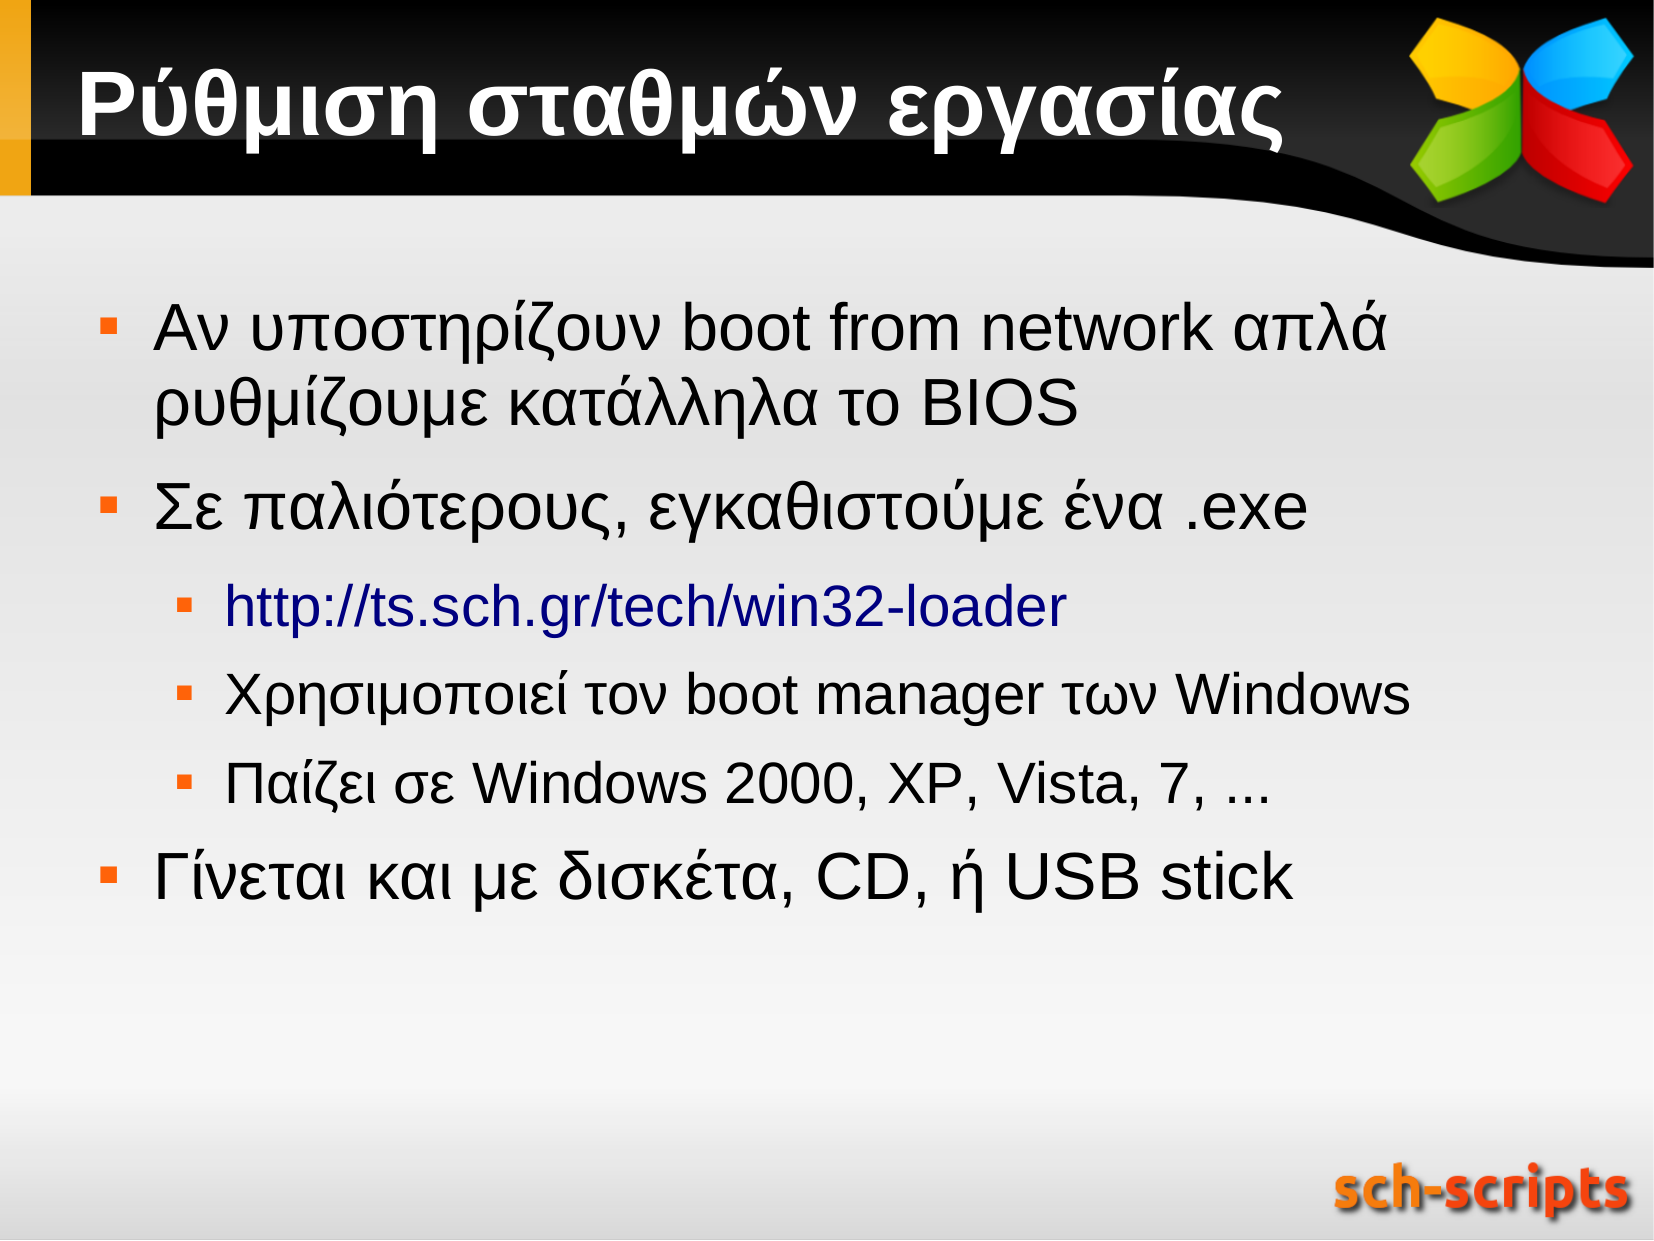

# Ρύθμιση σταθμών εργασίας
Αν υποστηρίζουν boot from network απλά ρυθμίζουμε κατάλληλα το BIOS
Σε παλιότερους, εγκαθιστούμε ένα .exe
http://ts.sch.gr/tech/win32-loader
Χρησιμοποιεί τον boot manager των Windows
Παίζει σε Windows 2000, XP, Vista, 7, ...
Γίνεται και με δισκέτα, CD, ή USB stick